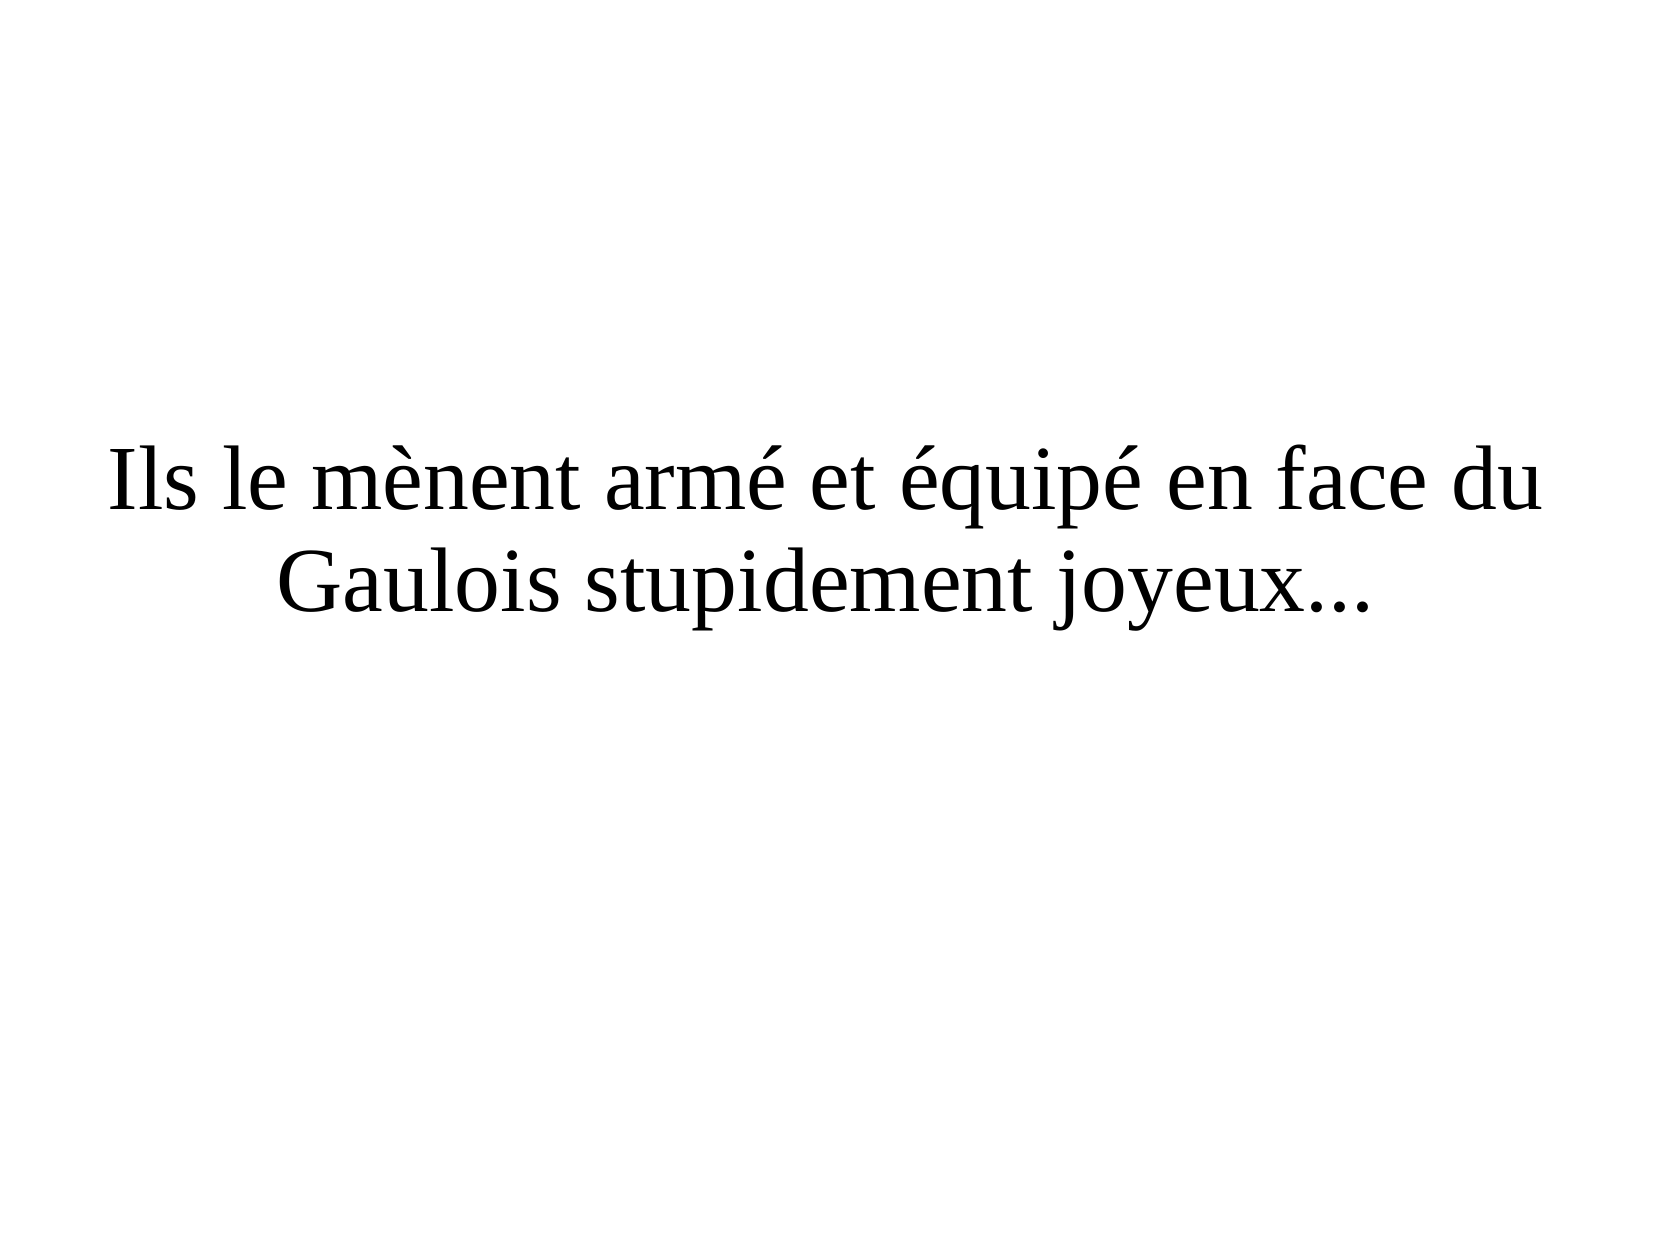

# Ils le mènent armé et équipé en face du Gaulois stupidement joyeux...